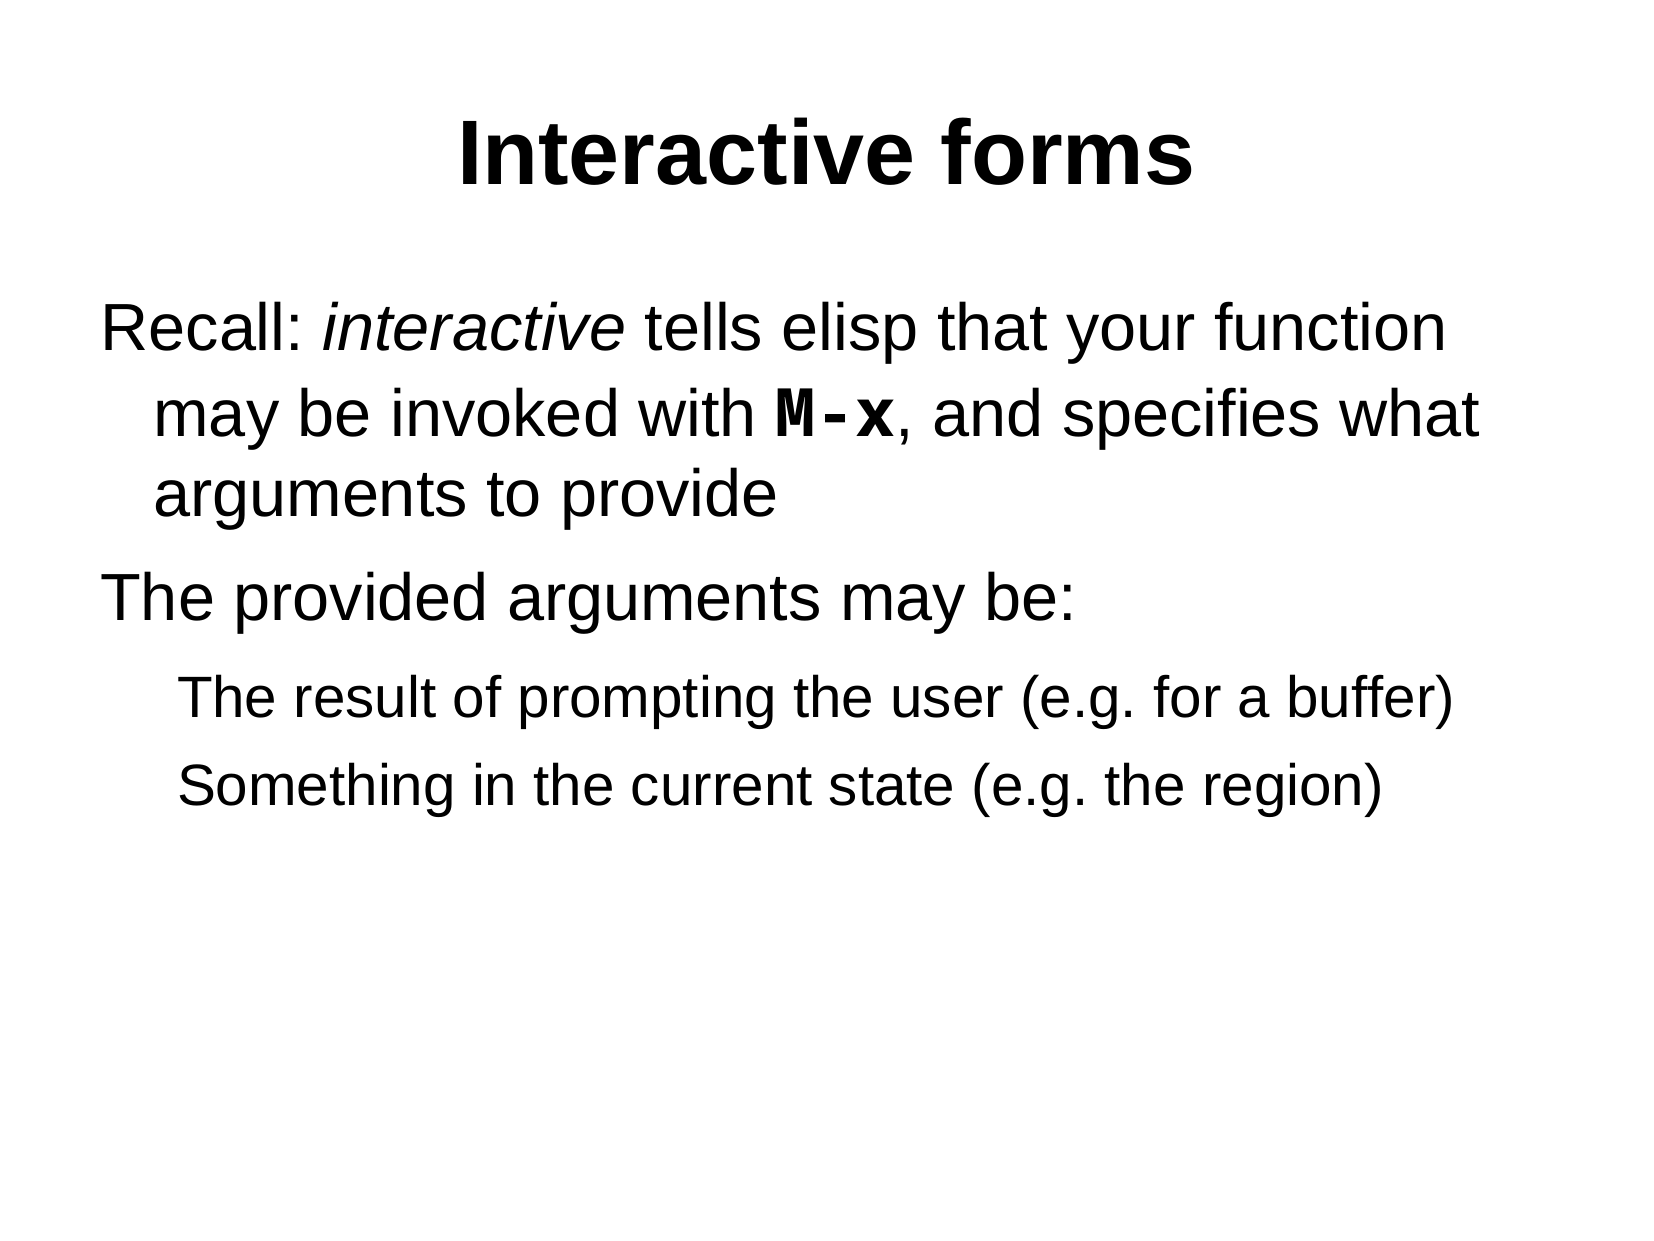

# Interactive forms
Recall: interactive tells elisp that your function may be invoked with M-x, and specifies what arguments to provide
The provided arguments may be:
The result of prompting the user (e.g. for a buffer)
Something in the current state (e.g. the region)